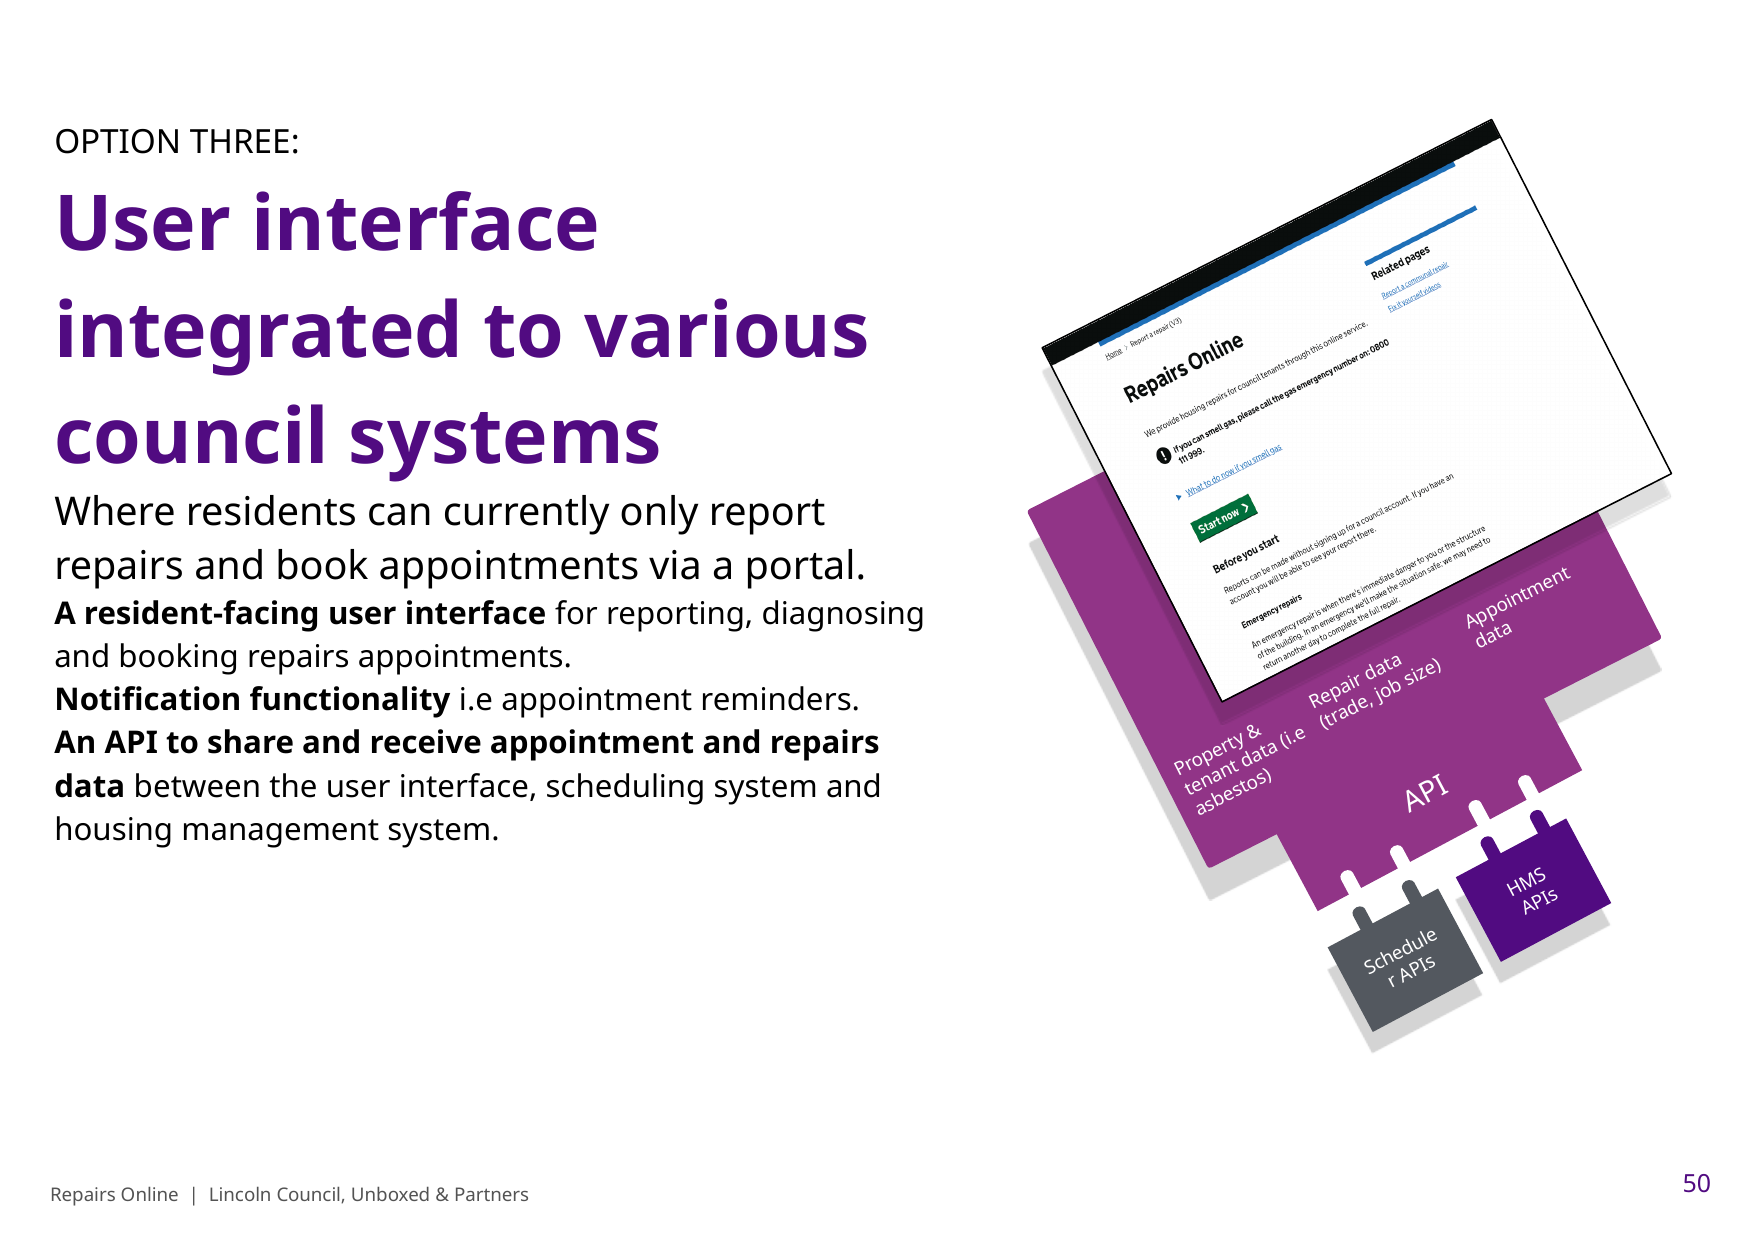

# OPTION THREE: User interface integrated to various council systems Where residents can currently only report repairs and book appointments via a portal. A resident-facing user interface for reporting, diagnosing and booking repairs appointments. Notification functionality i.e appointment reminders. An API to share and receive appointment and repairs data between the user interface, scheduling system and housing management system.
Appointment data
Repair data
(trade, job size)
Property & tenant data (i.e asbestos)
API
HMS
APIs
Scheduler APIs